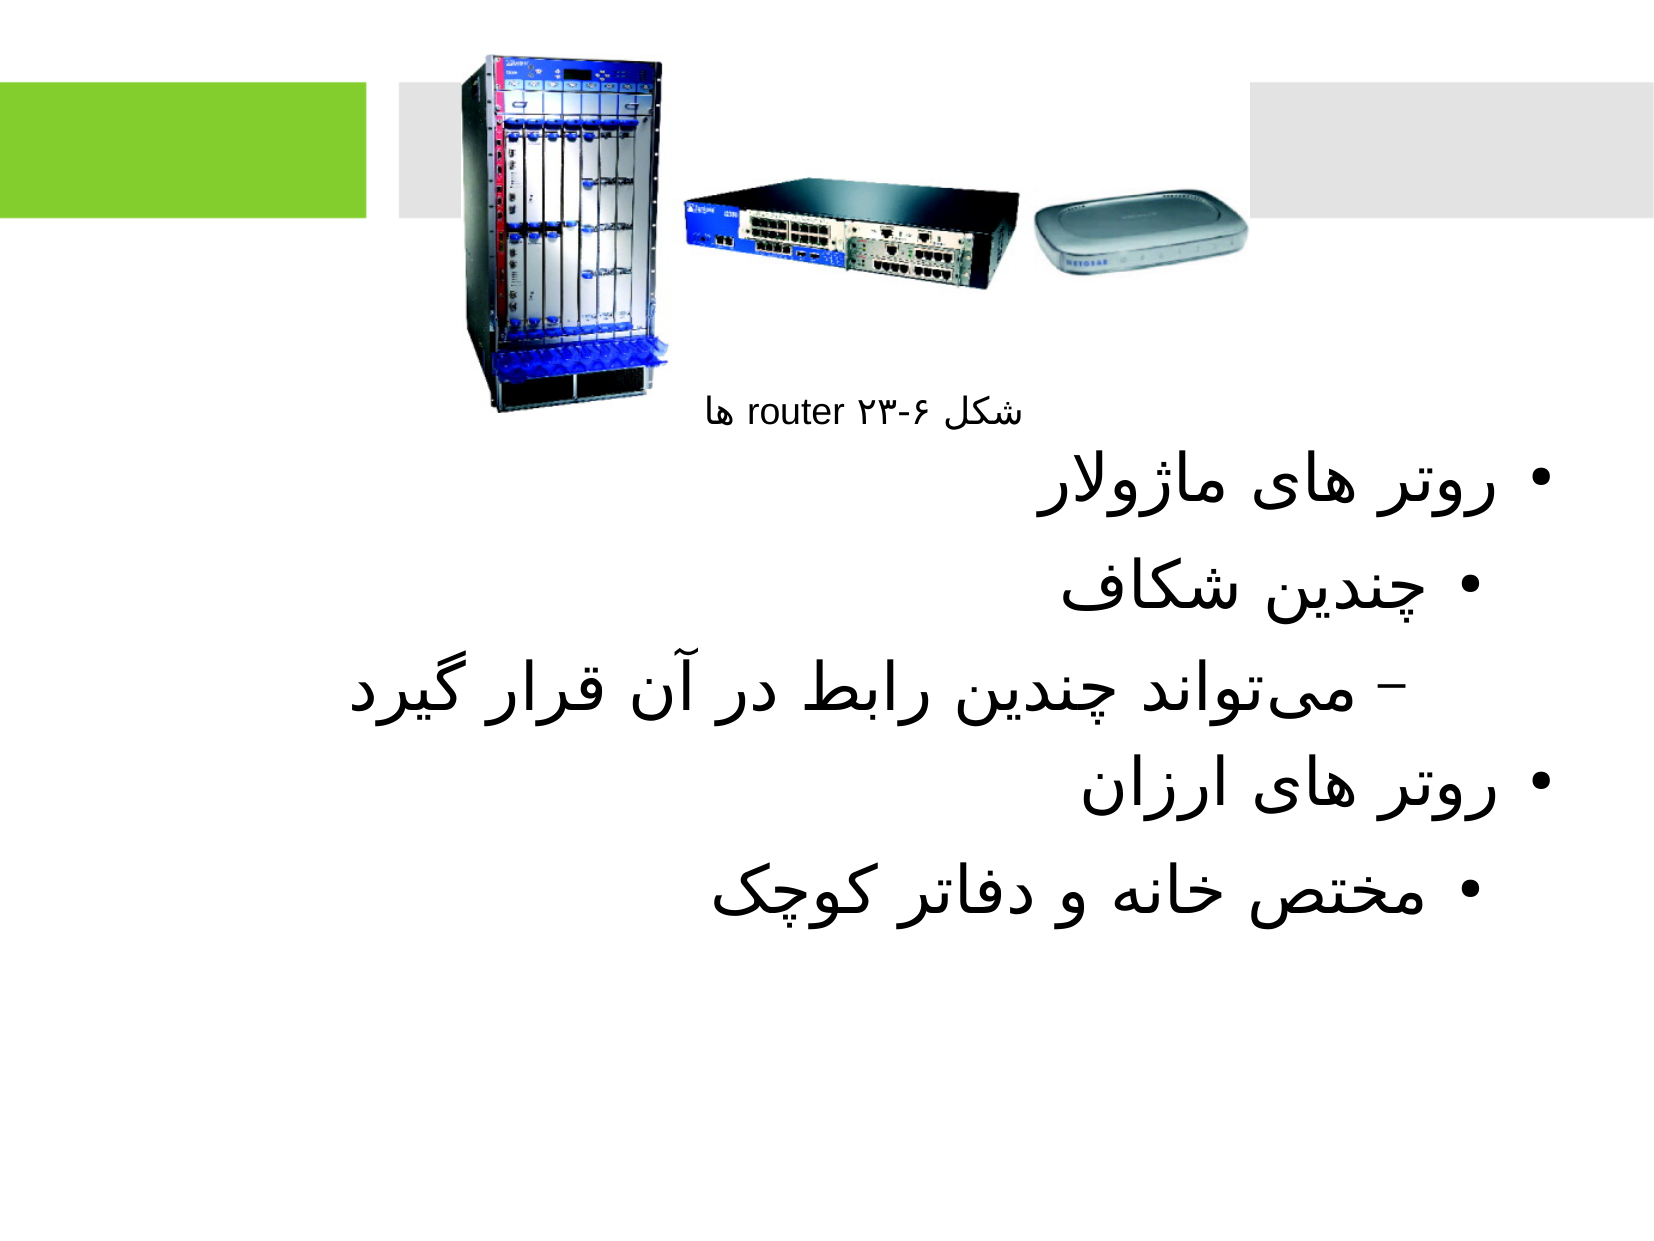

شکل ۶-۲۳ router ها
# روتر های ماژولار
چندین شکاف
می‌تواند چندین رابط در آن قرار گیرد
روتر های ارزان
مختص خانه و دفاتر کوچک